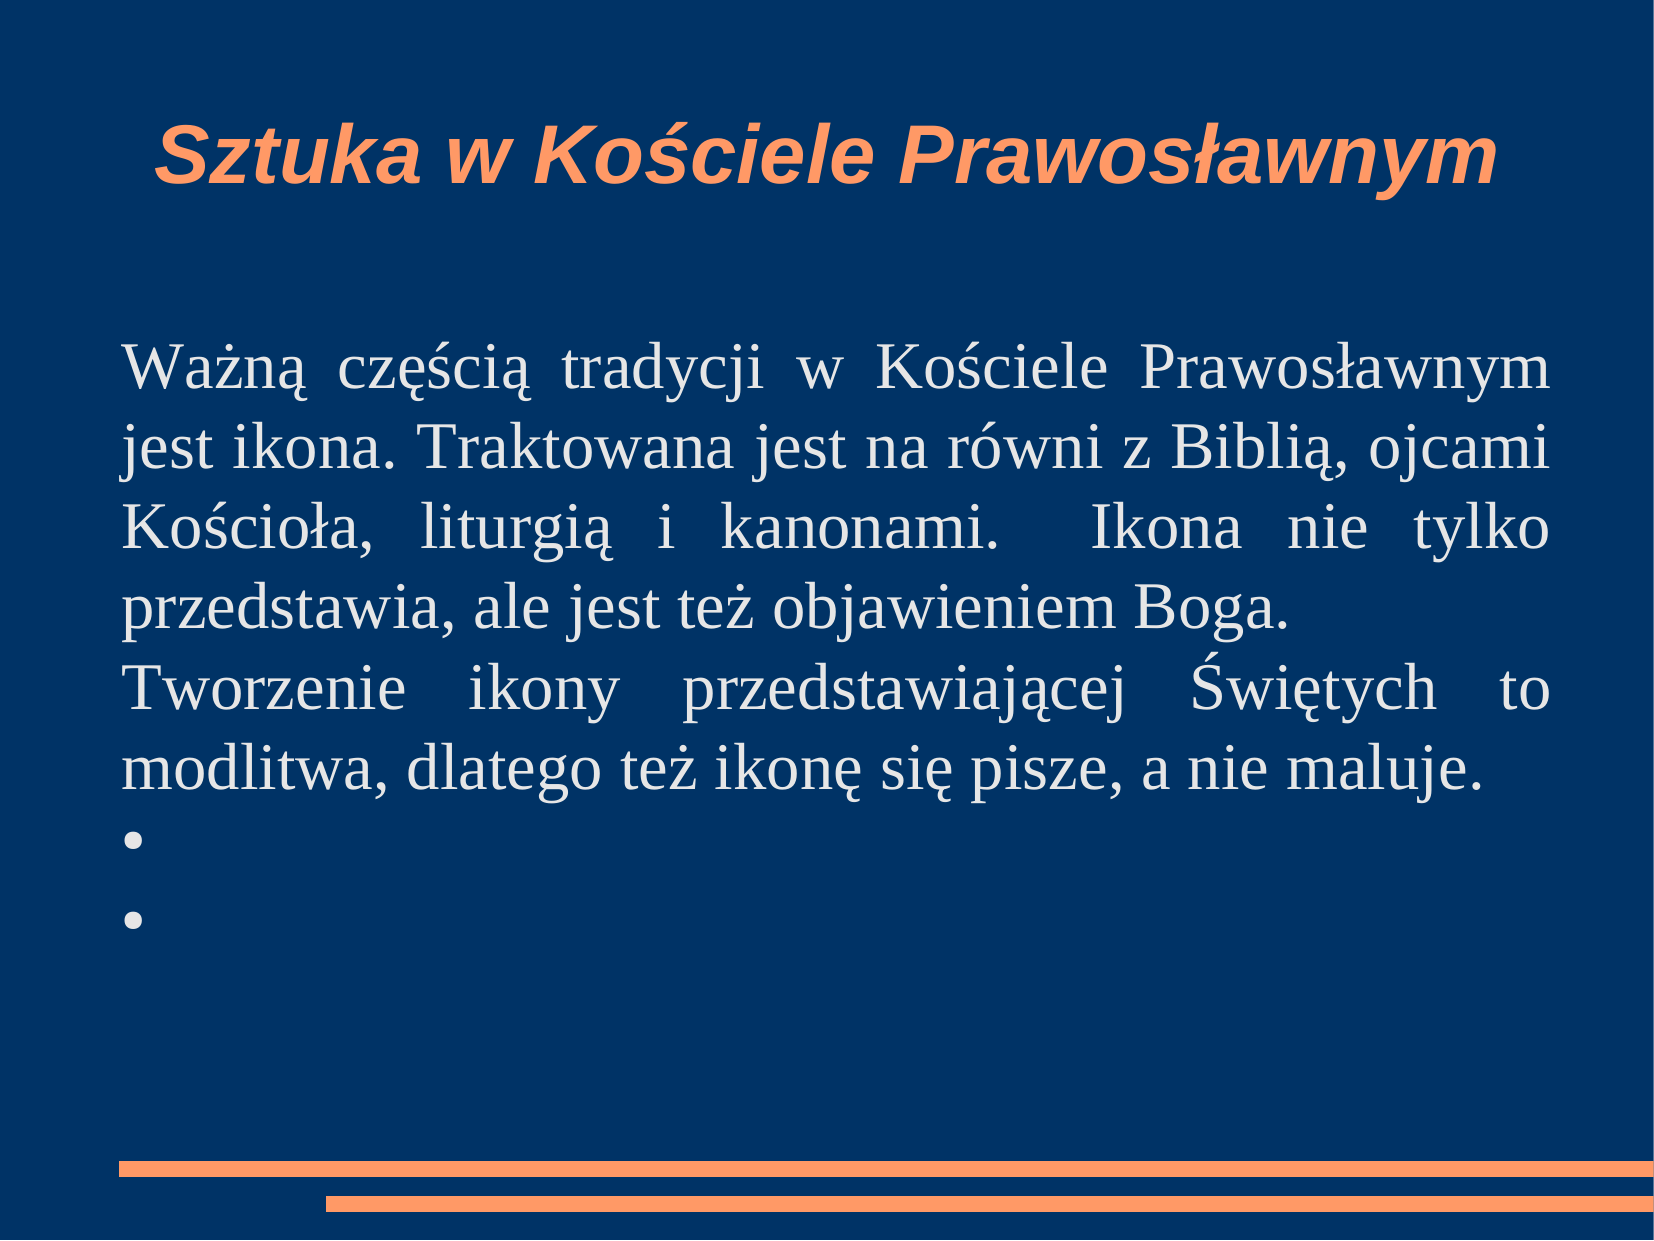

# Sztuka w Kościele Prawosławnym
Ważną częścią tradycji w Kościele Prawosławnym jest ikona. Traktowana jest na równi z Biblią, ojcami Kościoła, liturgią i kanonami. Ikona nie tylko przedstawia, ale jest też objawieniem Boga.
Tworzenie ikony przedstawiającej Świętych to modlitwa, dlatego też ikonę się pisze, a nie maluje.